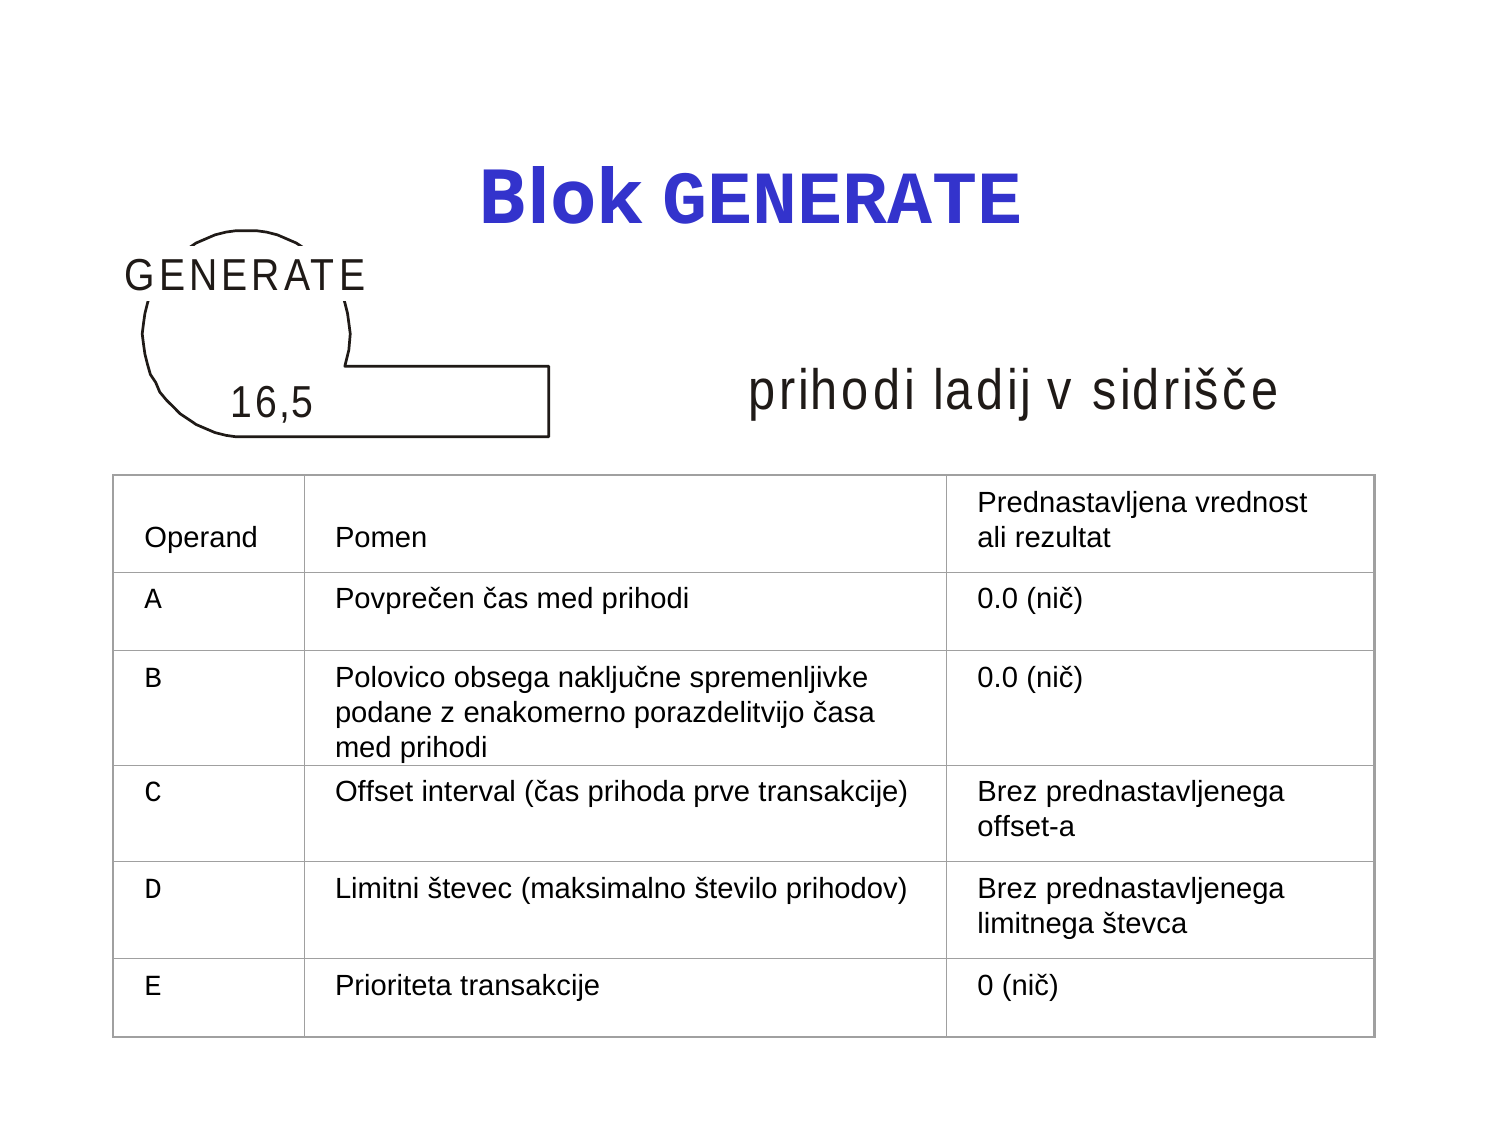

# Blok GENERATE
Operand
Pomen
Prednastavljena vrednost ali rezultat
A
Povprečen čas med prihodi
0.0 (nič)
B
Polovico obsega naključne spremenljivke podane z enakomerno porazdelitvijo časa med prihodi
0.0 (nič)
C
Offset interval (čas prihoda prve transakcije)
Brez prednastavljenega offset-a
D
Limitni števec (maksimalno število prihodov)
Brez prednastavljenega limitnega števca
E
Prioriteta transakcije
0 (nič)